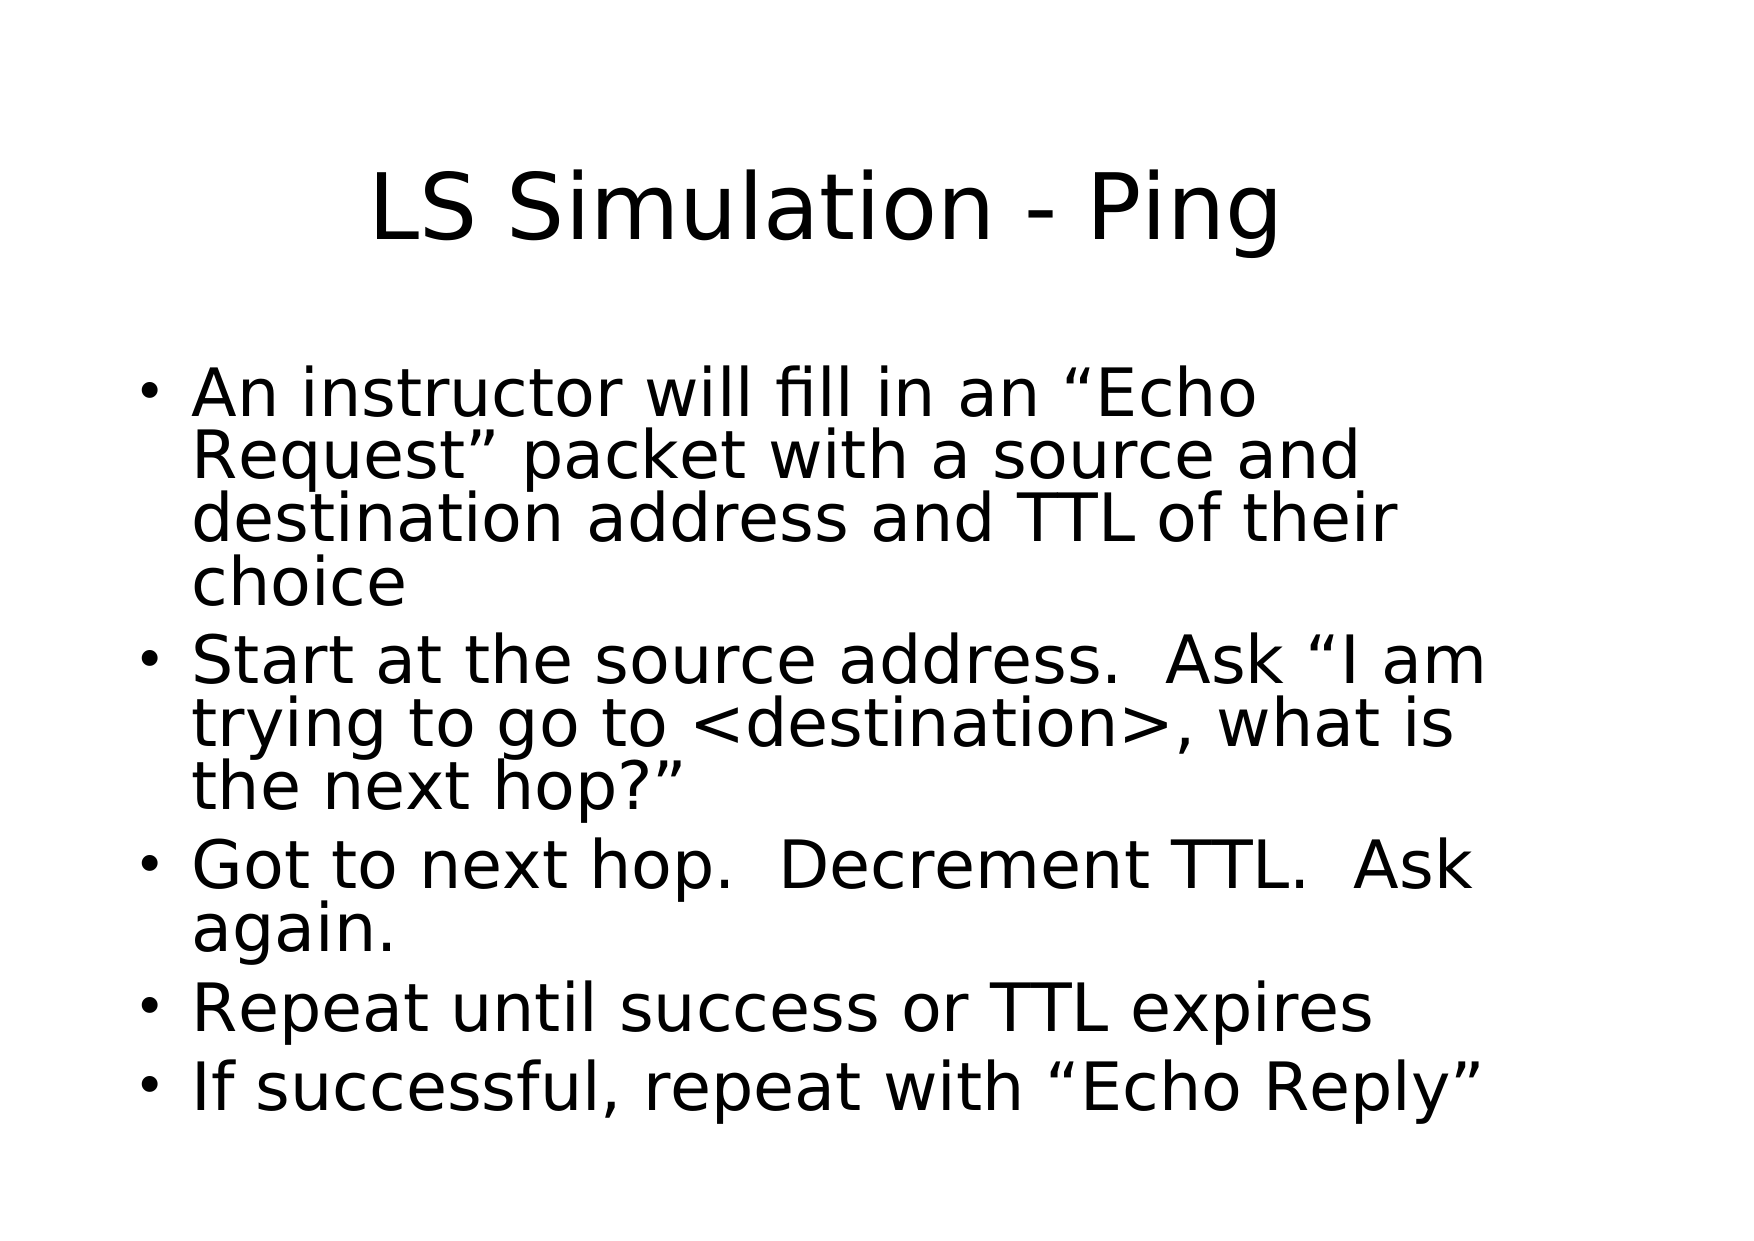

# LS Simulation - Ping
An instructor will fill in an “Echo Request” packet with a source and destination address and TTL of their choice
Start at the source address. Ask “I am trying to go to <destination>, what is the next hop?”
Got to next hop. Decrement TTL. Ask again.
Repeat until success or TTL expires
If successful, repeat with “Echo Reply”